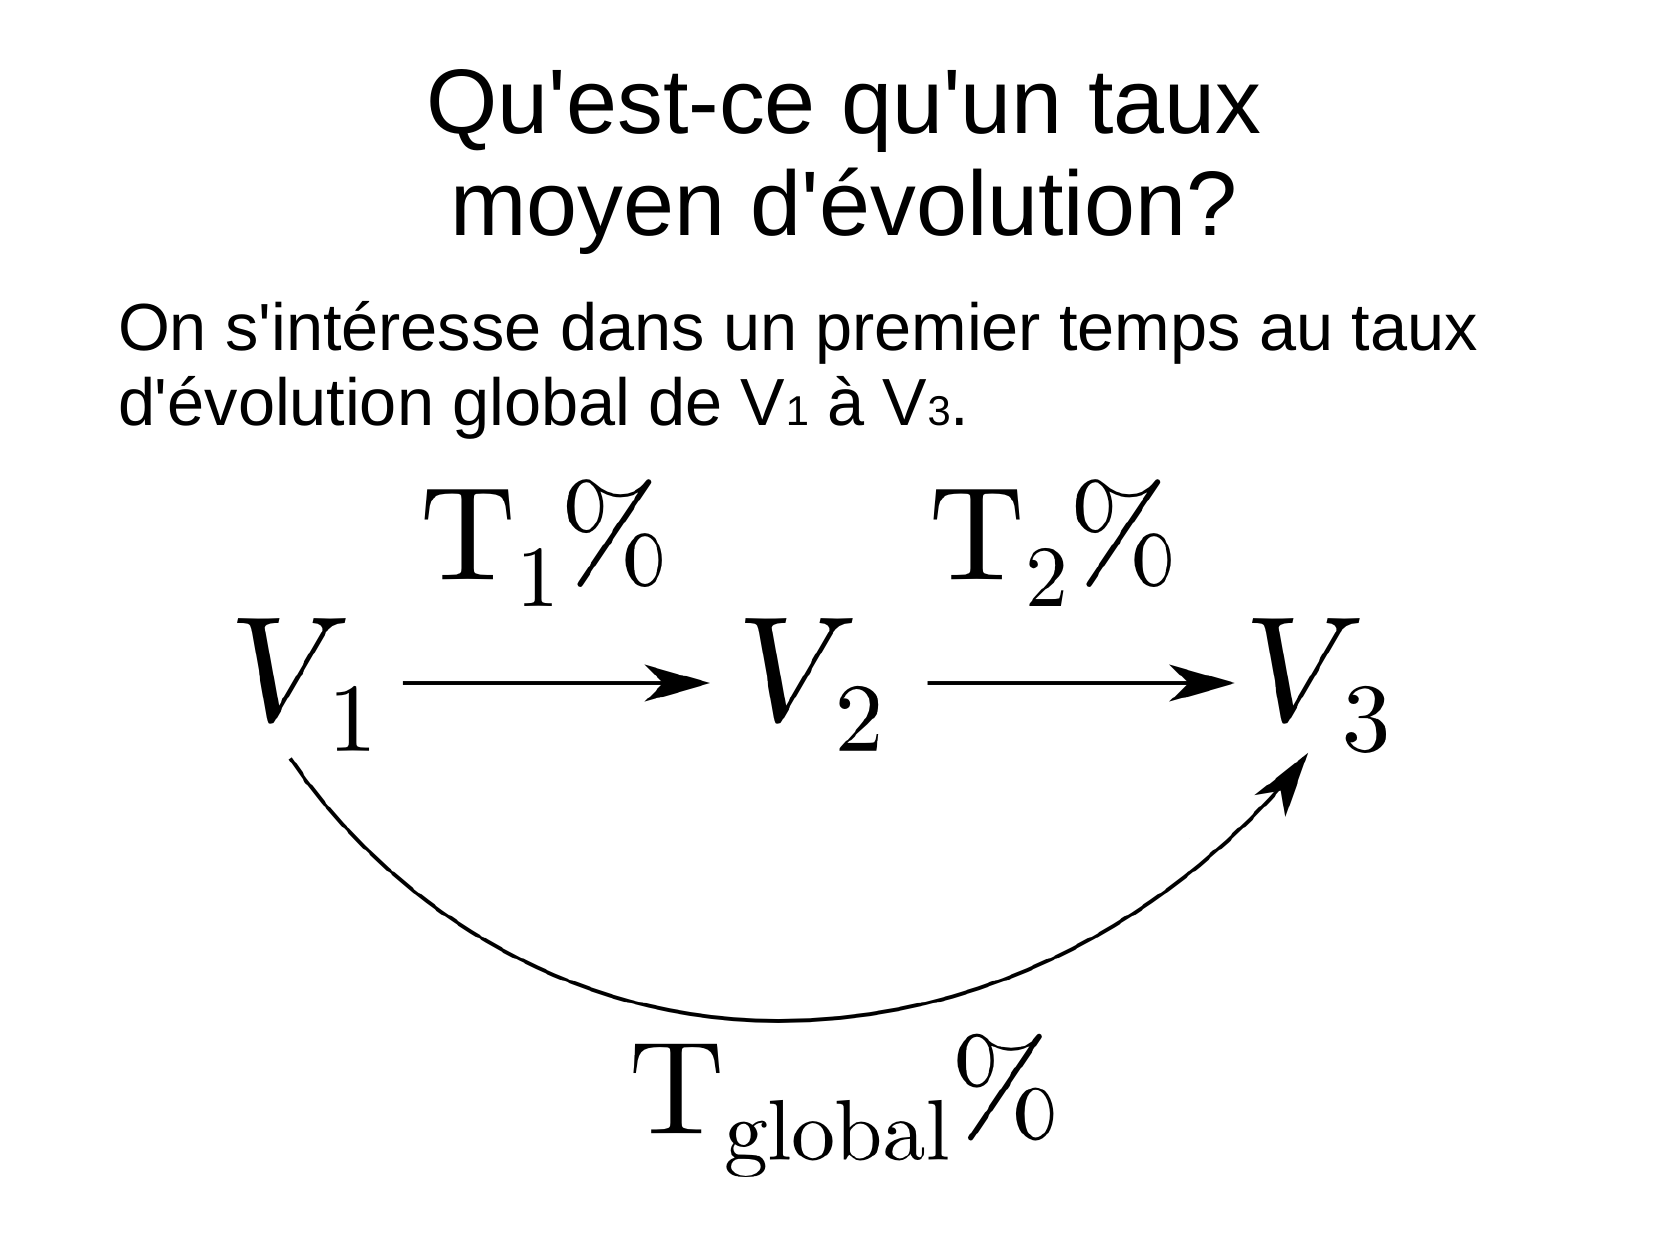

# Qu'est-ce qu'un taux moyen d'évolution?
On s'intéresse dans un premier temps au taux d'évolution global de V1 à V3.